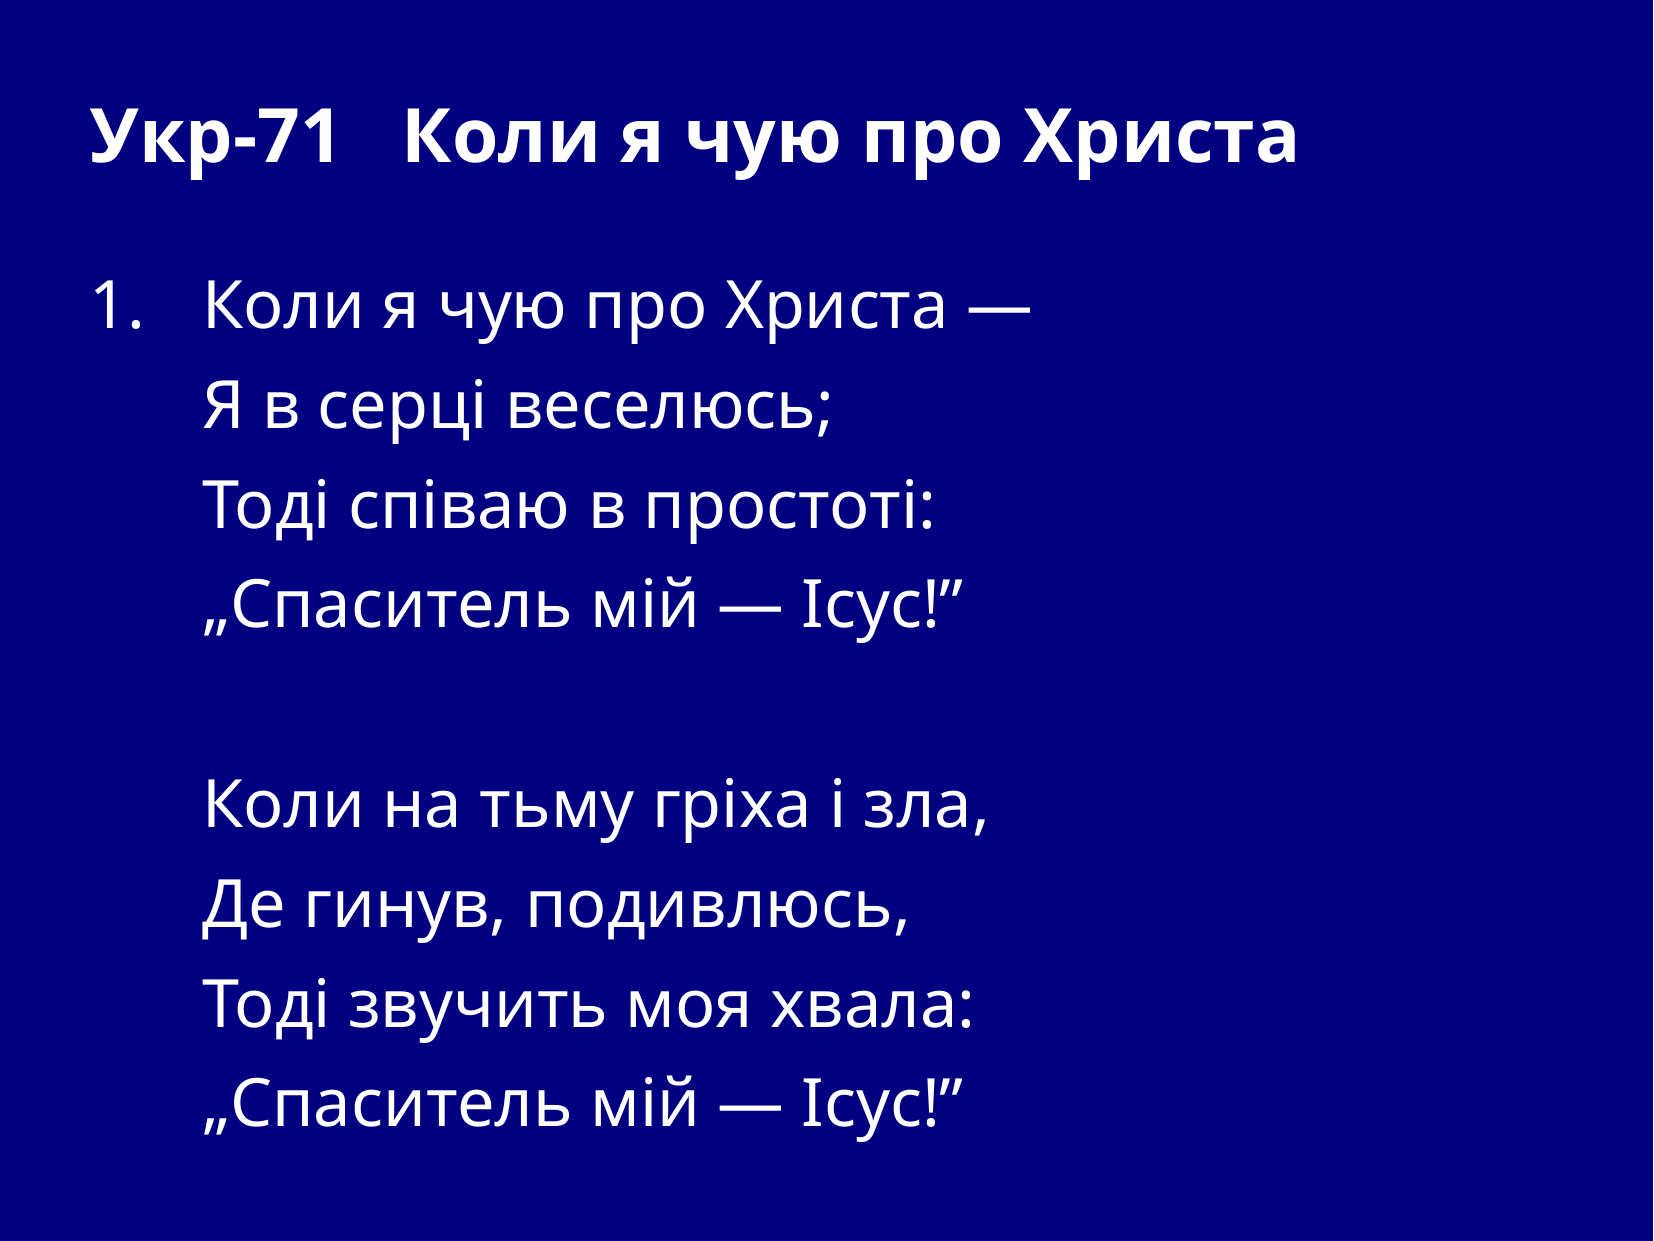

Укр-71 Коли я чую про Христа
1.	Коли я чую про Христа ―
	Я в серці веселюсь;
	Тоді співаю в простоті:
	„Спаситель мій ― Ісус!”
	Коли на тьму гріха і зла,
	Де гинув, подивлюсь,
	Тоді звучить моя хвала:
	„Спаситель мій ― Ісус!”